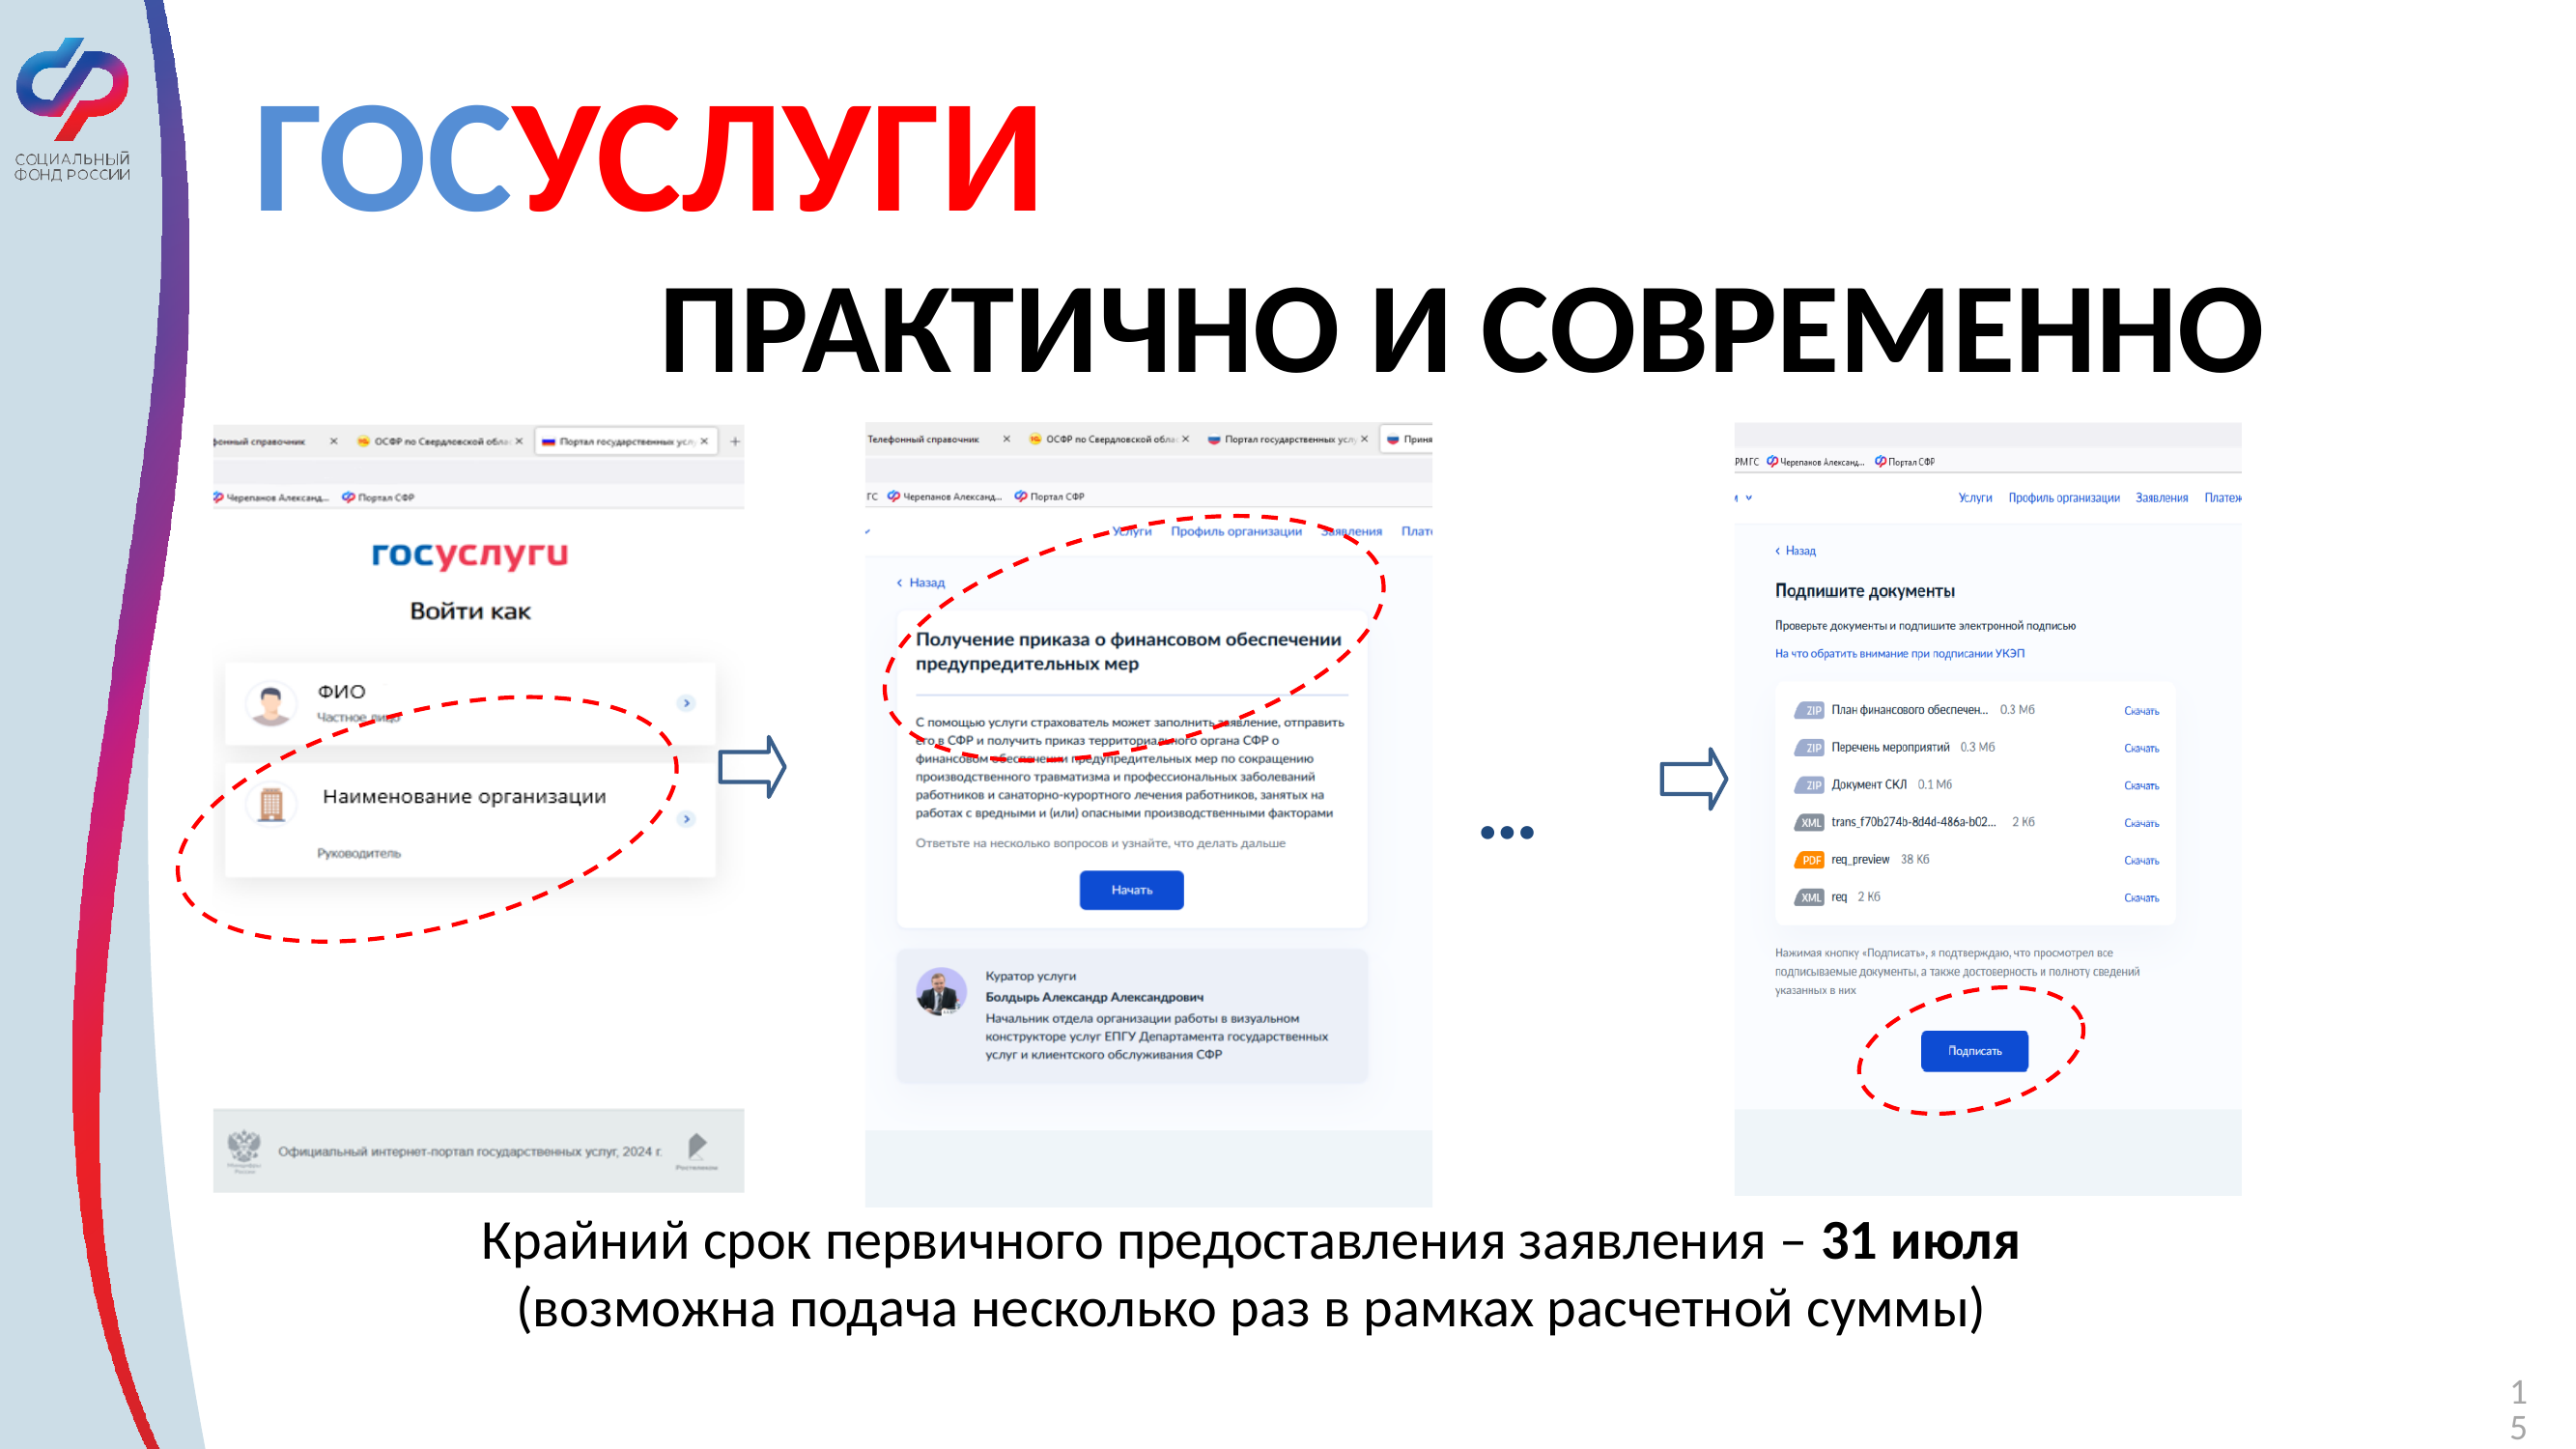

# ГОСУСЛУГИ ПРАКТИЧНО И СОВРЕМЕННО
…
Крайний срок первичного предоставления заявления – 31 июля
(возможна подача несколько раз в рамках расчетной суммы)